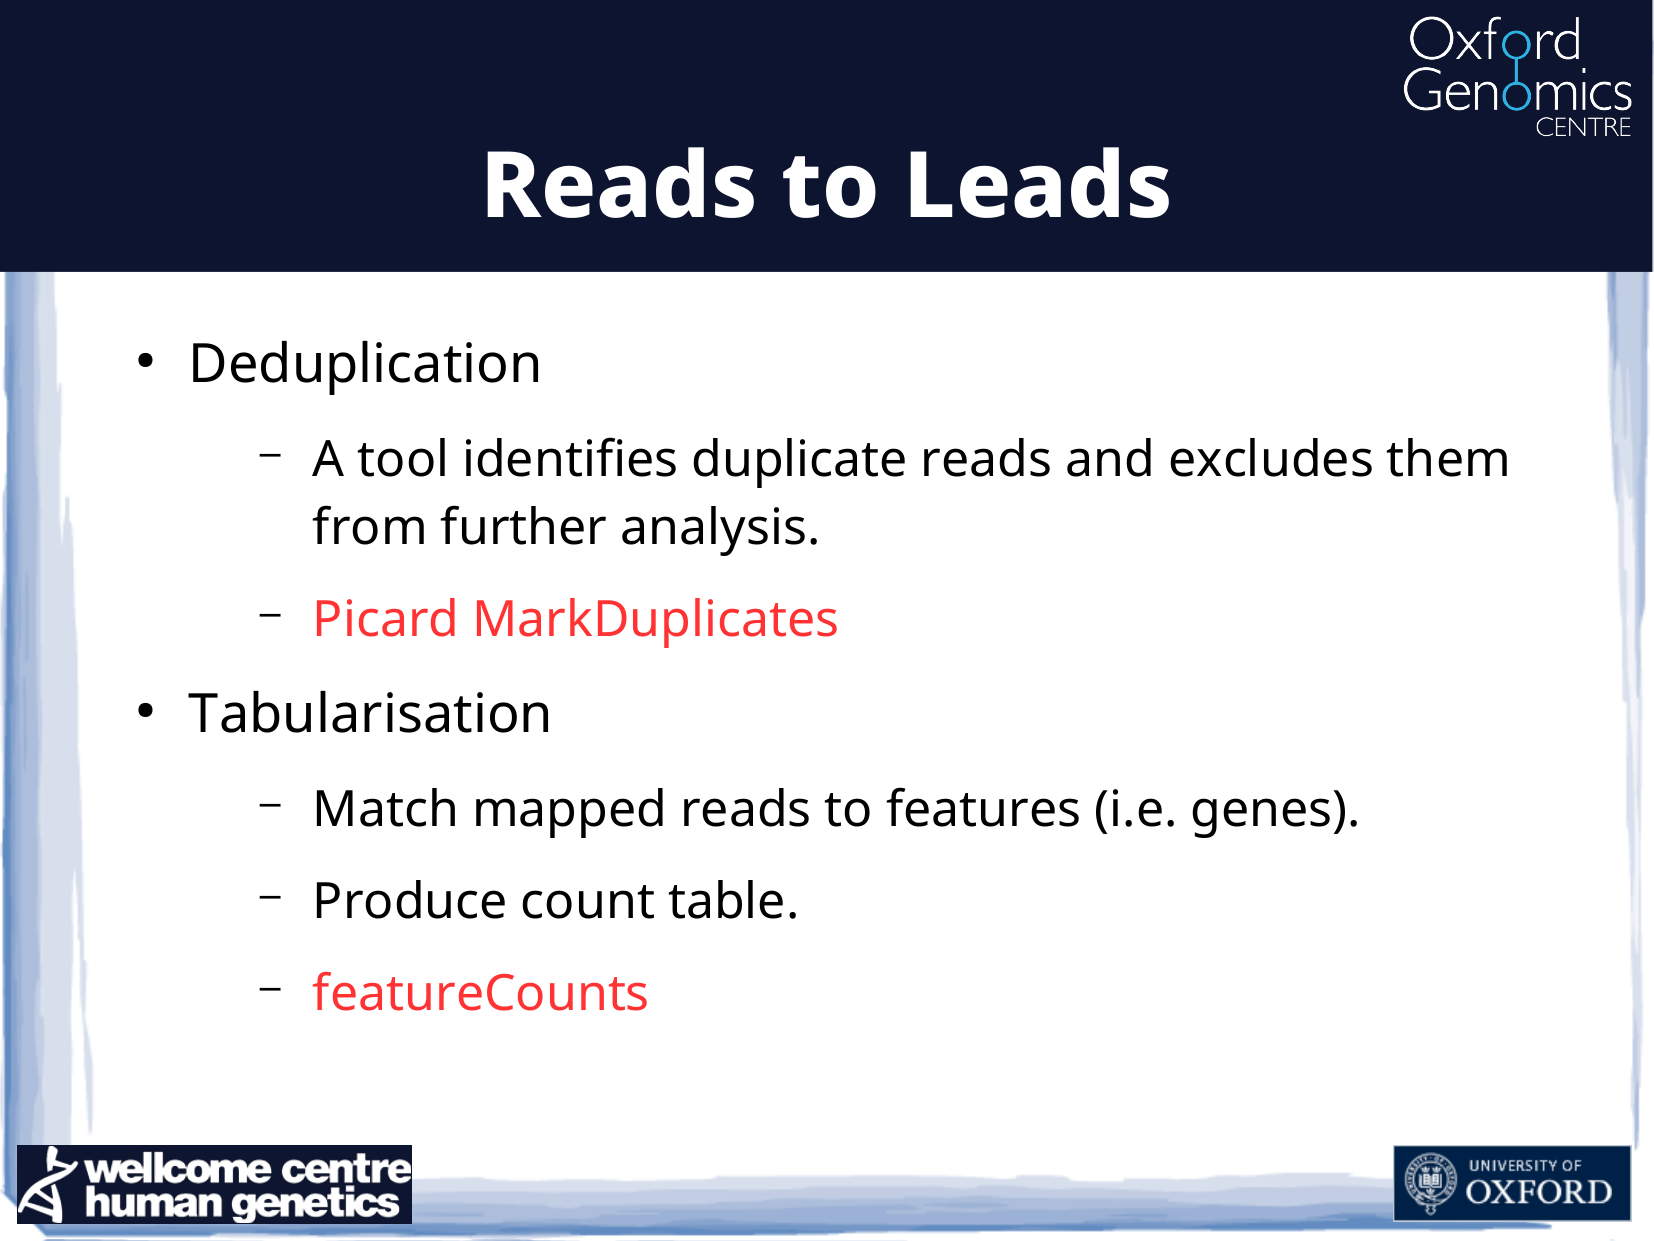

# Reads to Leads
Deduplication
A tool identifies duplicate reads and excludes them from further analysis.
Picard MarkDuplicates
Tabularisation
Match mapped reads to features (i.e. genes).
Produce count table.
featureCounts